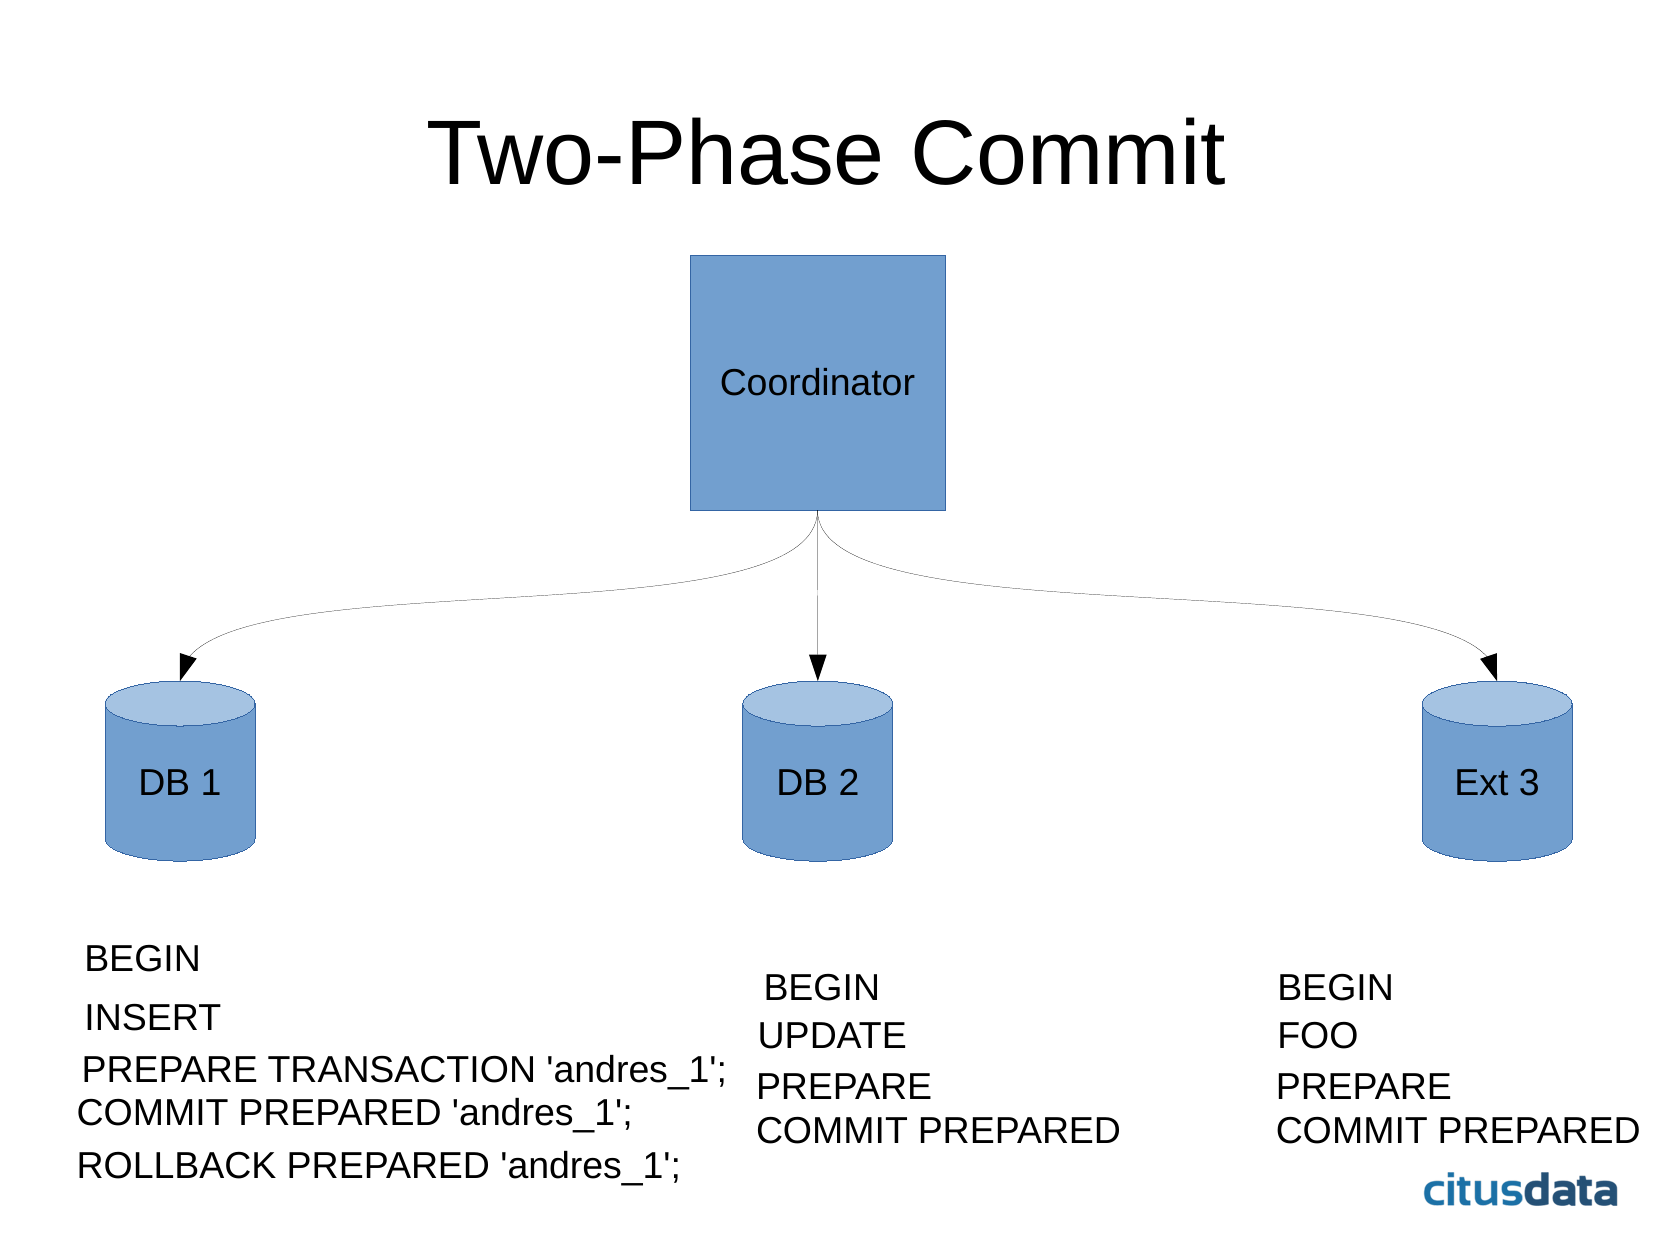

# Two-Phase Commit
Coordinator
DB 1
DB 2
Ext 3
BEGIN
BEGIN
BEGIN
INSERT
UPDATE
FOO
PREPARE TRANSACTION 'andres_1';
PREPARE
PREPARE
 COMMIT PREPARED 'andres_1';
COMMIT PREPARED
COMMIT PREPARED
 ROLLBACK PREPARED 'andres_1';